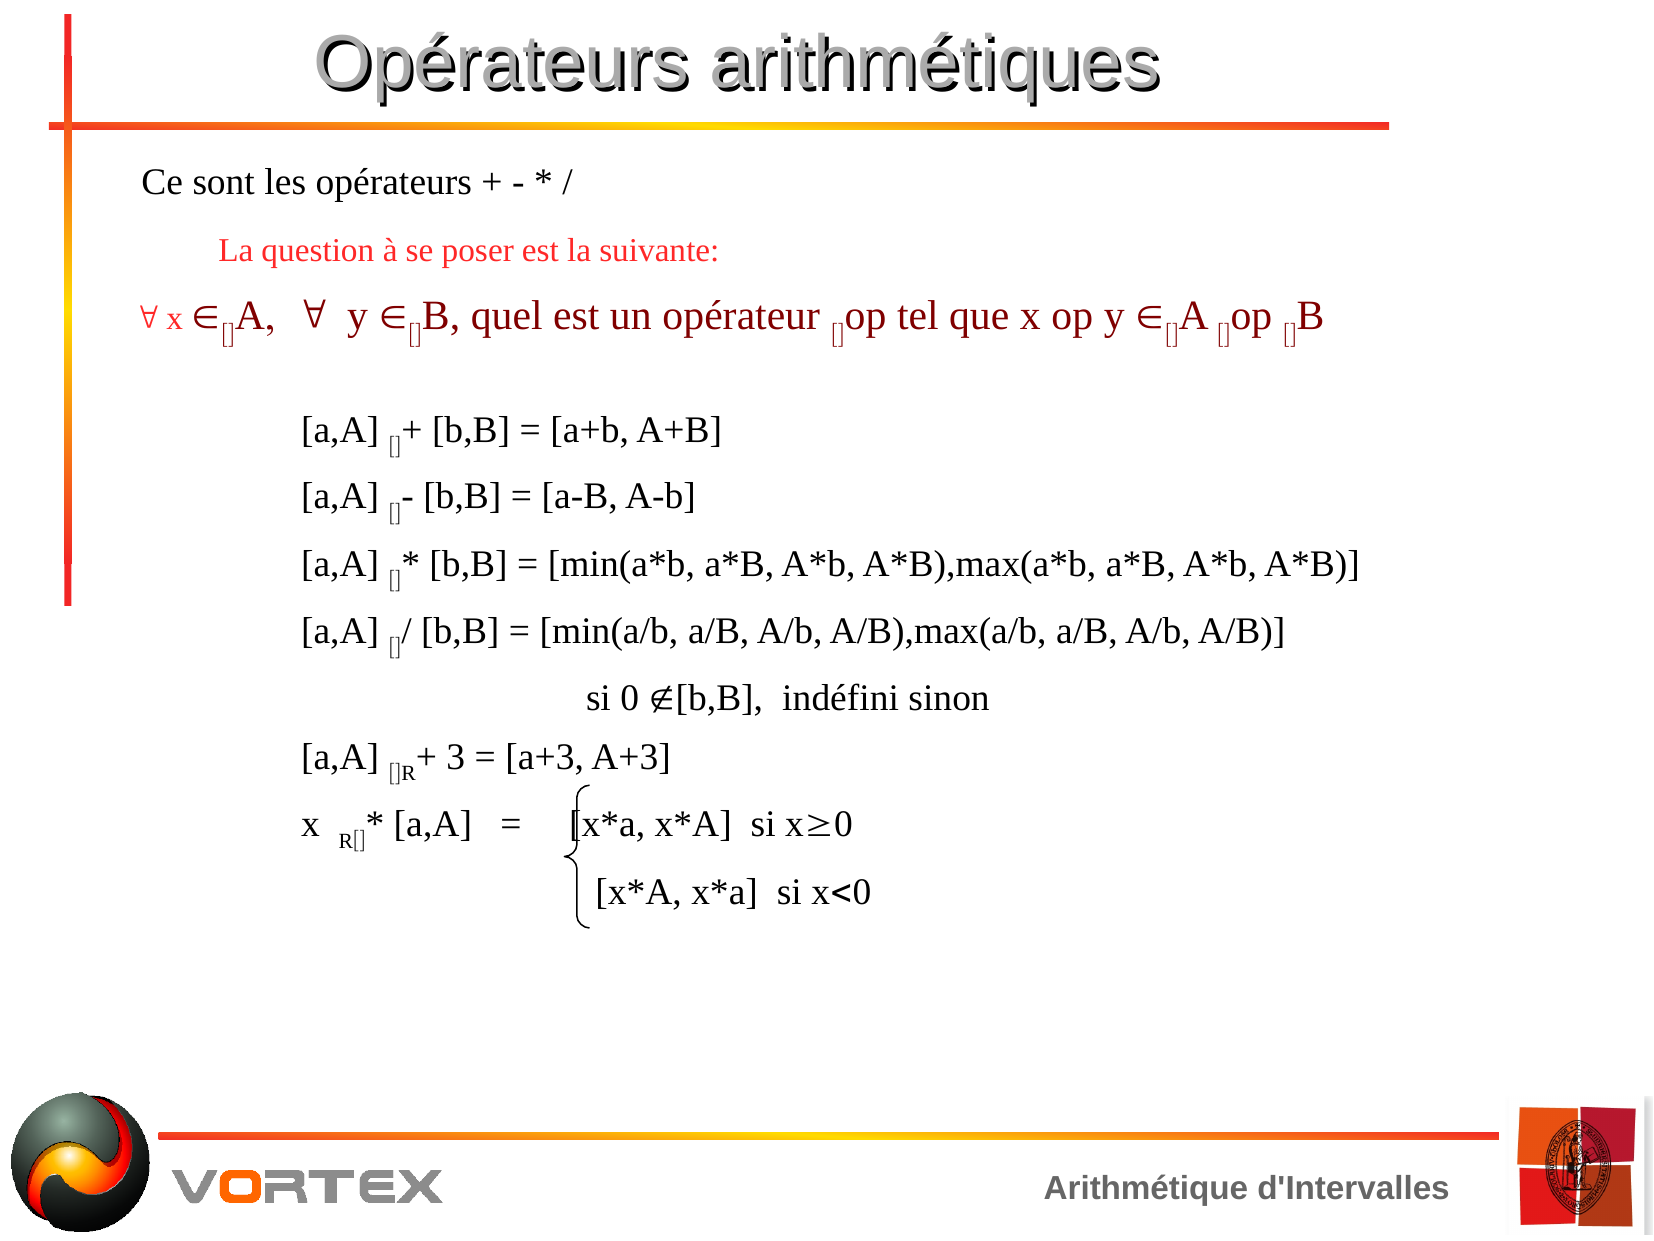

# Opérateurs arithmétiques
Ce sont les opérateurs + - * /
La question à se poser est la suivante:
 x []A,  y []B, quel est un opérateur []op tel que x op y []A []op []B
[a,A] []+ [b,B] = [a+b, A+B]
[a,A] []- [b,B] = [a-B, A-b]
[a,A] []* [b,B] = [min(a*b, a*B, A*b, A*B),max(a*b, a*B, A*b, A*B)]
[a,A] []/ [b,B] = [min(a/b, a/B, A/b, A/B),max(a/b, a/B, A/b, A/B)]
 si 0 [b,B], indéfini sinon
[a,A] []R+ 3 = [a+3, A+3]
x R[]* [a,A] = [x*a, x*A] si x0
 [x*A, x*a] si x<0